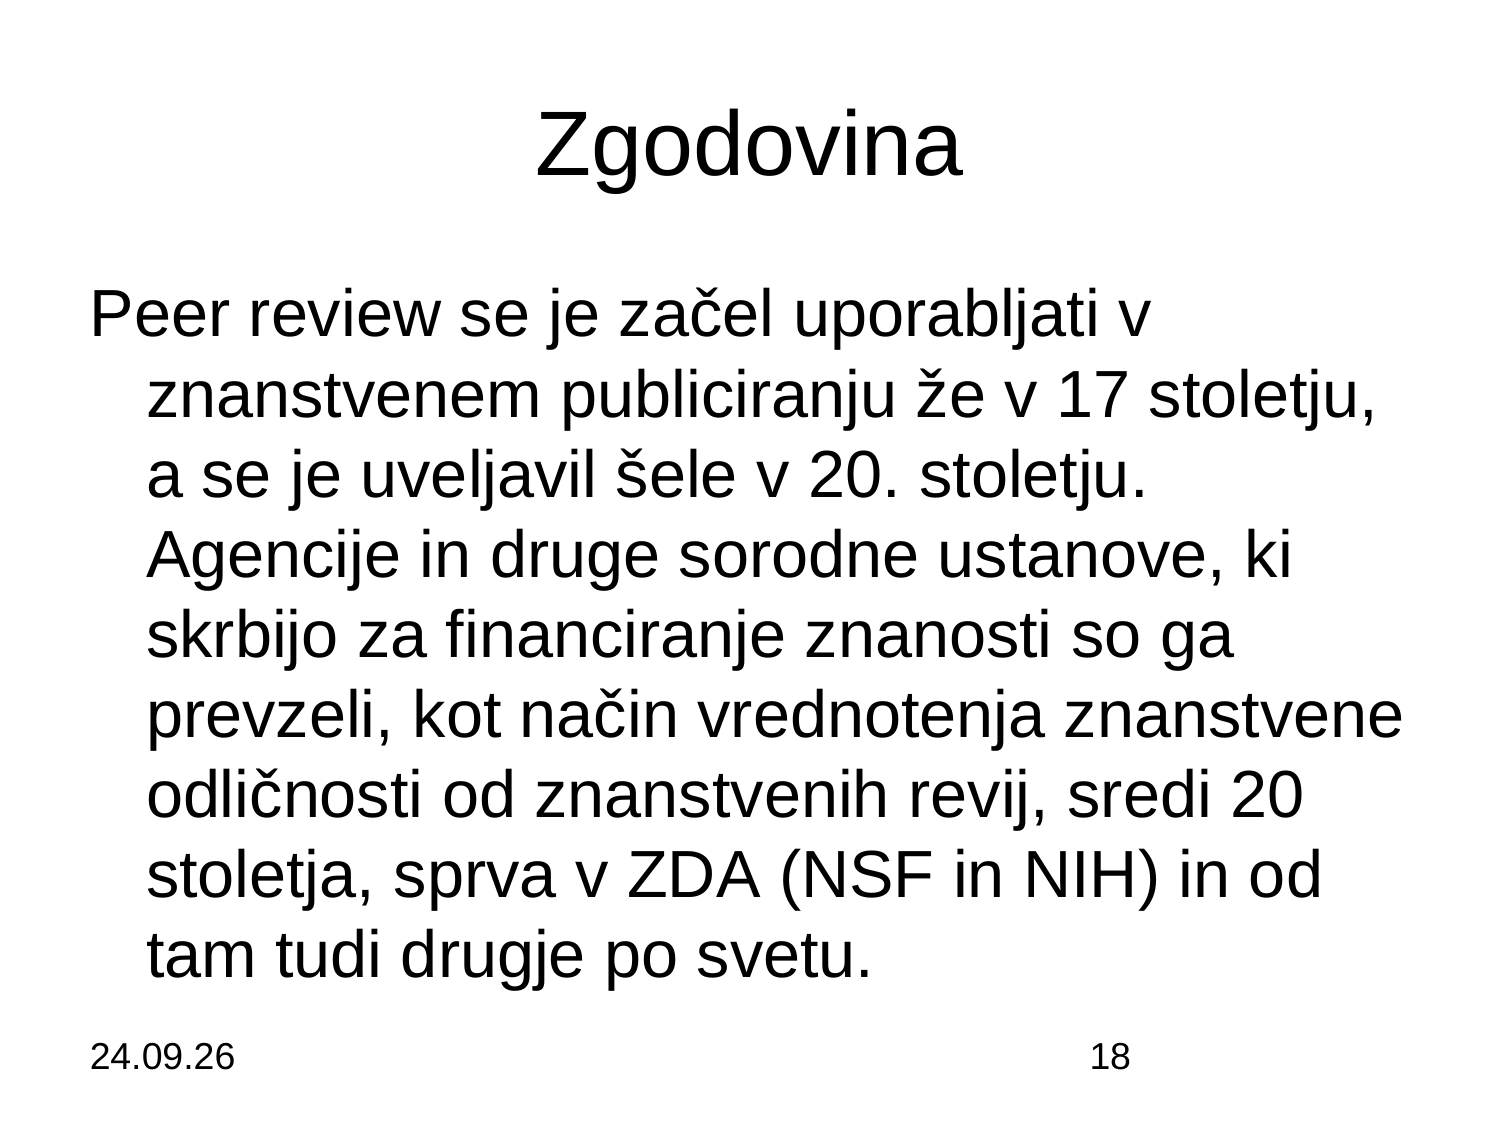

# Zgodovina
Peer review se je začel uporabljati v znanstvenem publiciranju že v 17 stoletju, a se je uveljavil šele v 20. stoletju. Agencije in druge sorodne ustanove, ki skrbijo za financiranje znanosti so ga prevzeli, kot način vrednotenja znanstvene odličnosti od znanstvenih revij, sredi 20 stoletja, sprva v ZDA (NSF in NIH) in od tam tudi drugje po svetu.
18